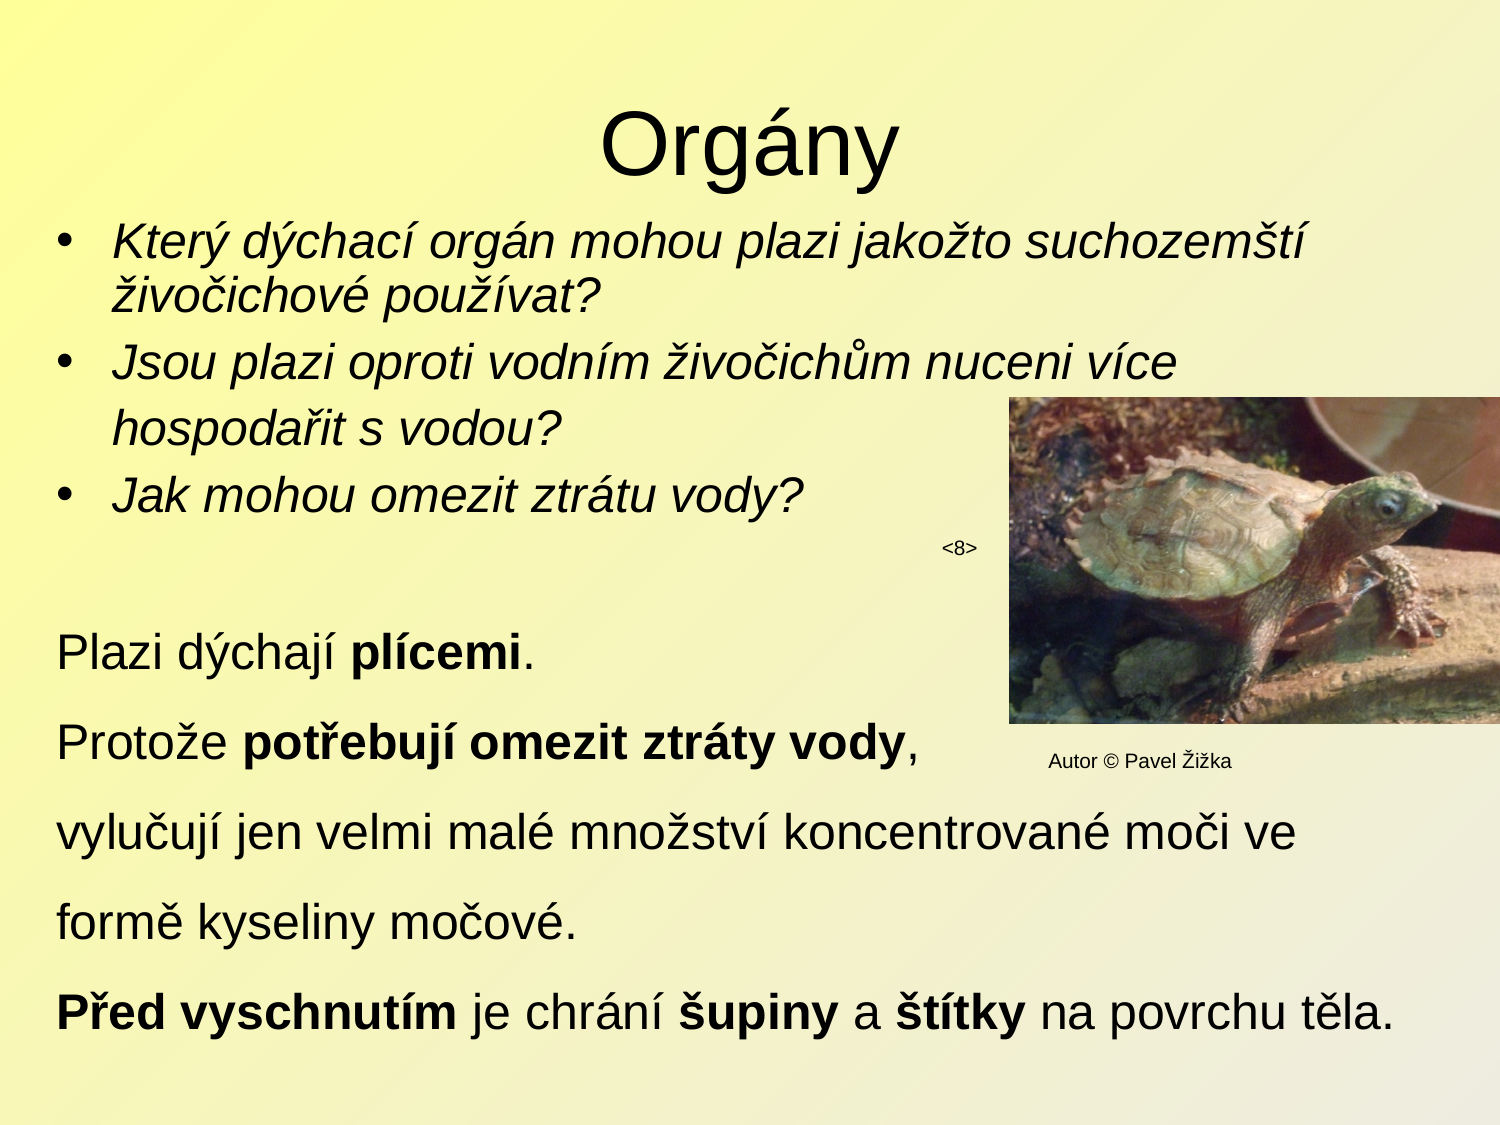

# Orgány
Který dýchací orgán mohou plazi jakožto suchozemští živočichové používat?
Jsou plazi oproti vodním živočichům nuceni více
	hospodařit s vodou?
Jak mohou omezit ztrátu vody?
Plazi dýchají plícemi.
Protože potřebují omezit ztráty vody,
vylučují jen velmi malé množství koncentrované moči ve
formě kyseliny močové.
Před vyschnutím je chrání šupiny a štítky na povrchu těla.
<8>
Autor © Pavel Žižka